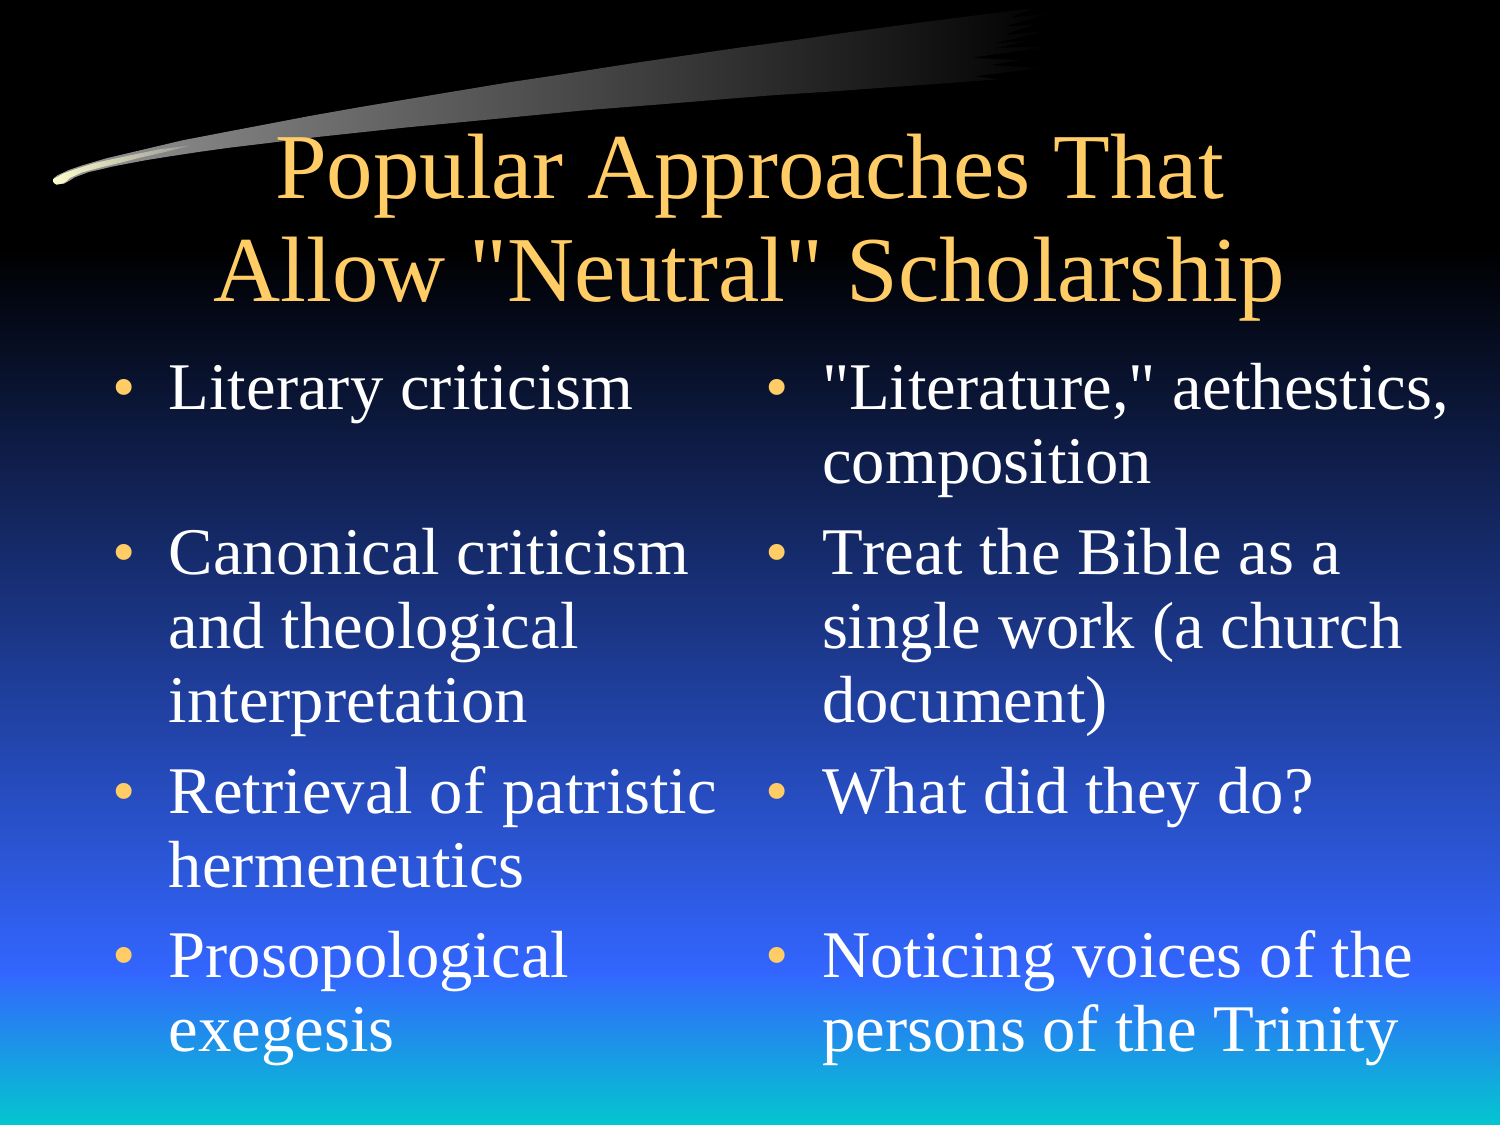

# Popular Approaches That Allow "Neutral" Scholarship
Literary criticism
Canonical criticism and theological interpretation
Retrieval of patristic hermeneutics
Prosopological exegesis
"Literature," aethestics, composition
Treat the Bible as a single work (a church document)
What did they do?
Noticing voices of the persons of the Trinity